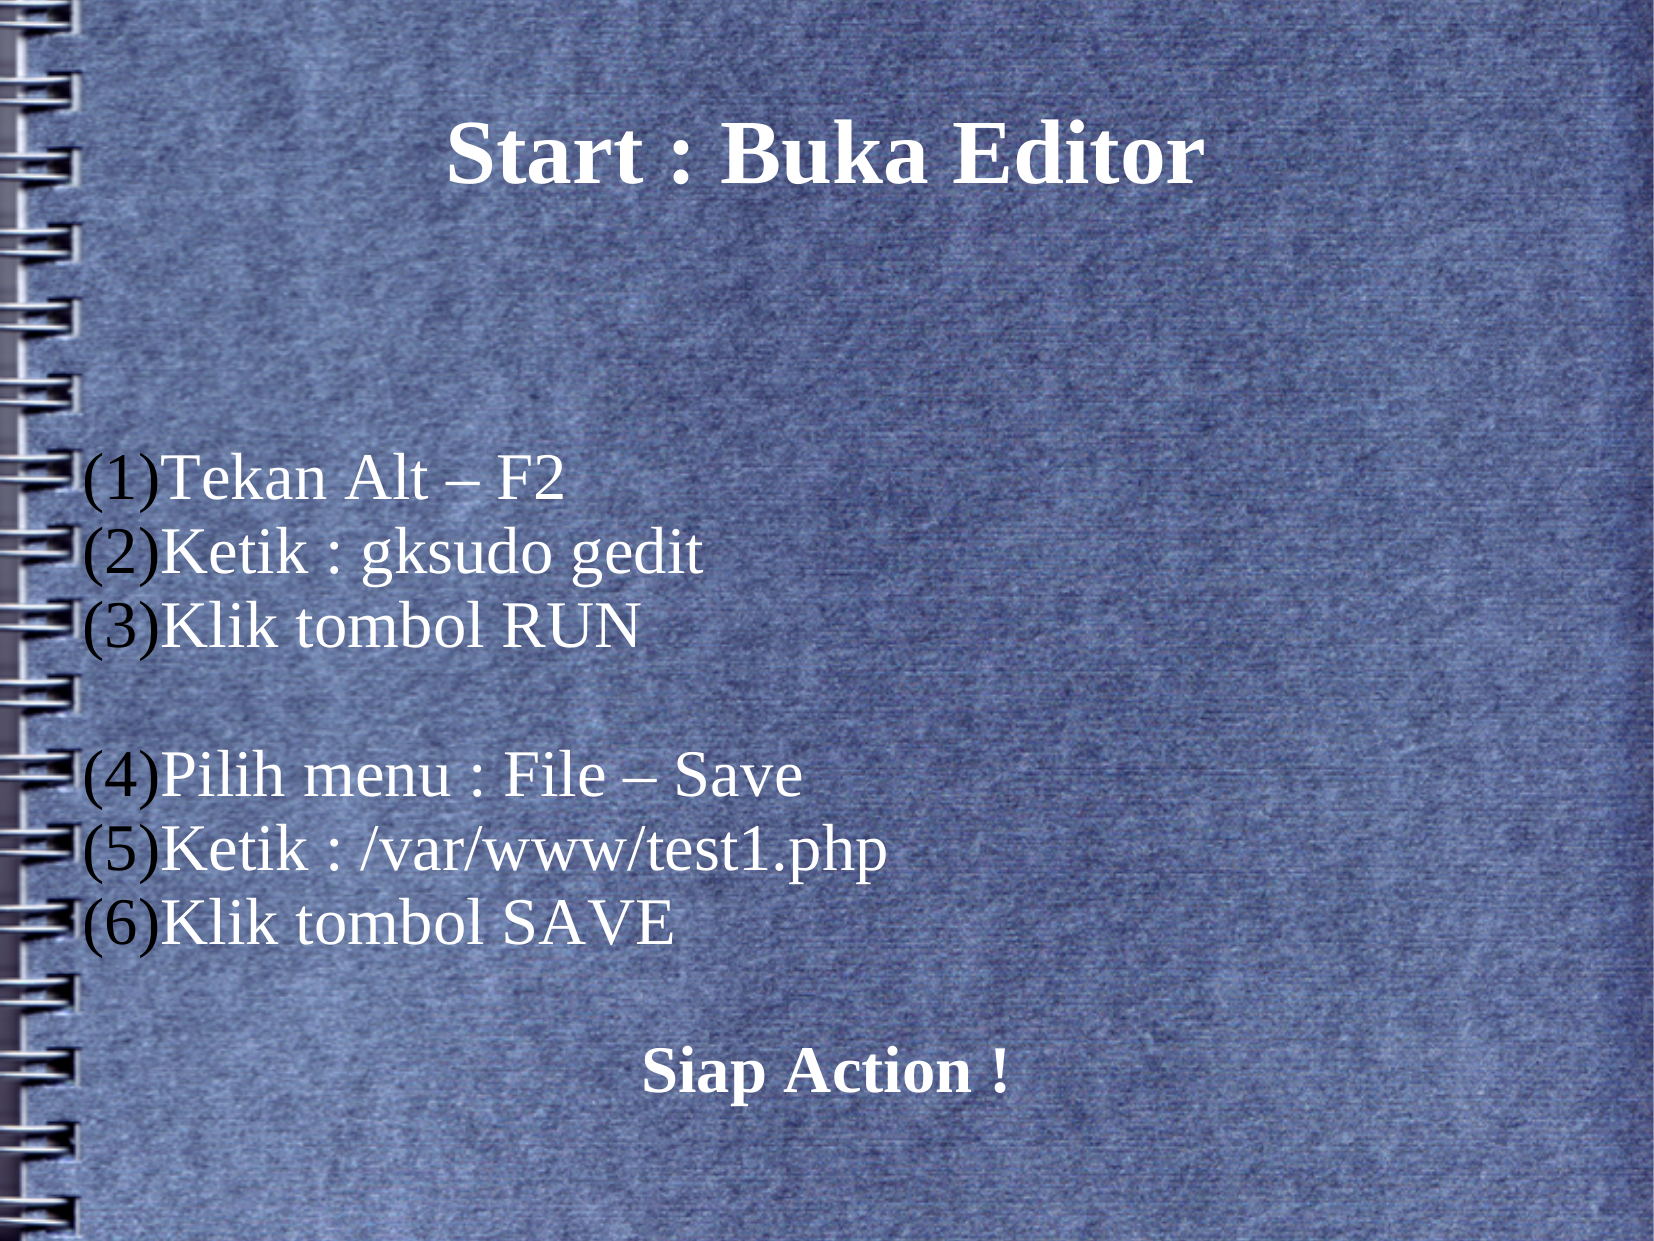

# Start : Buka Editor
Tekan Alt – F2
Ketik : gksudo gedit
Klik tombol RUN
Pilih menu : File – Save
Ketik : /var/www/test1.php
Klik tombol SAVE
Siap Action !